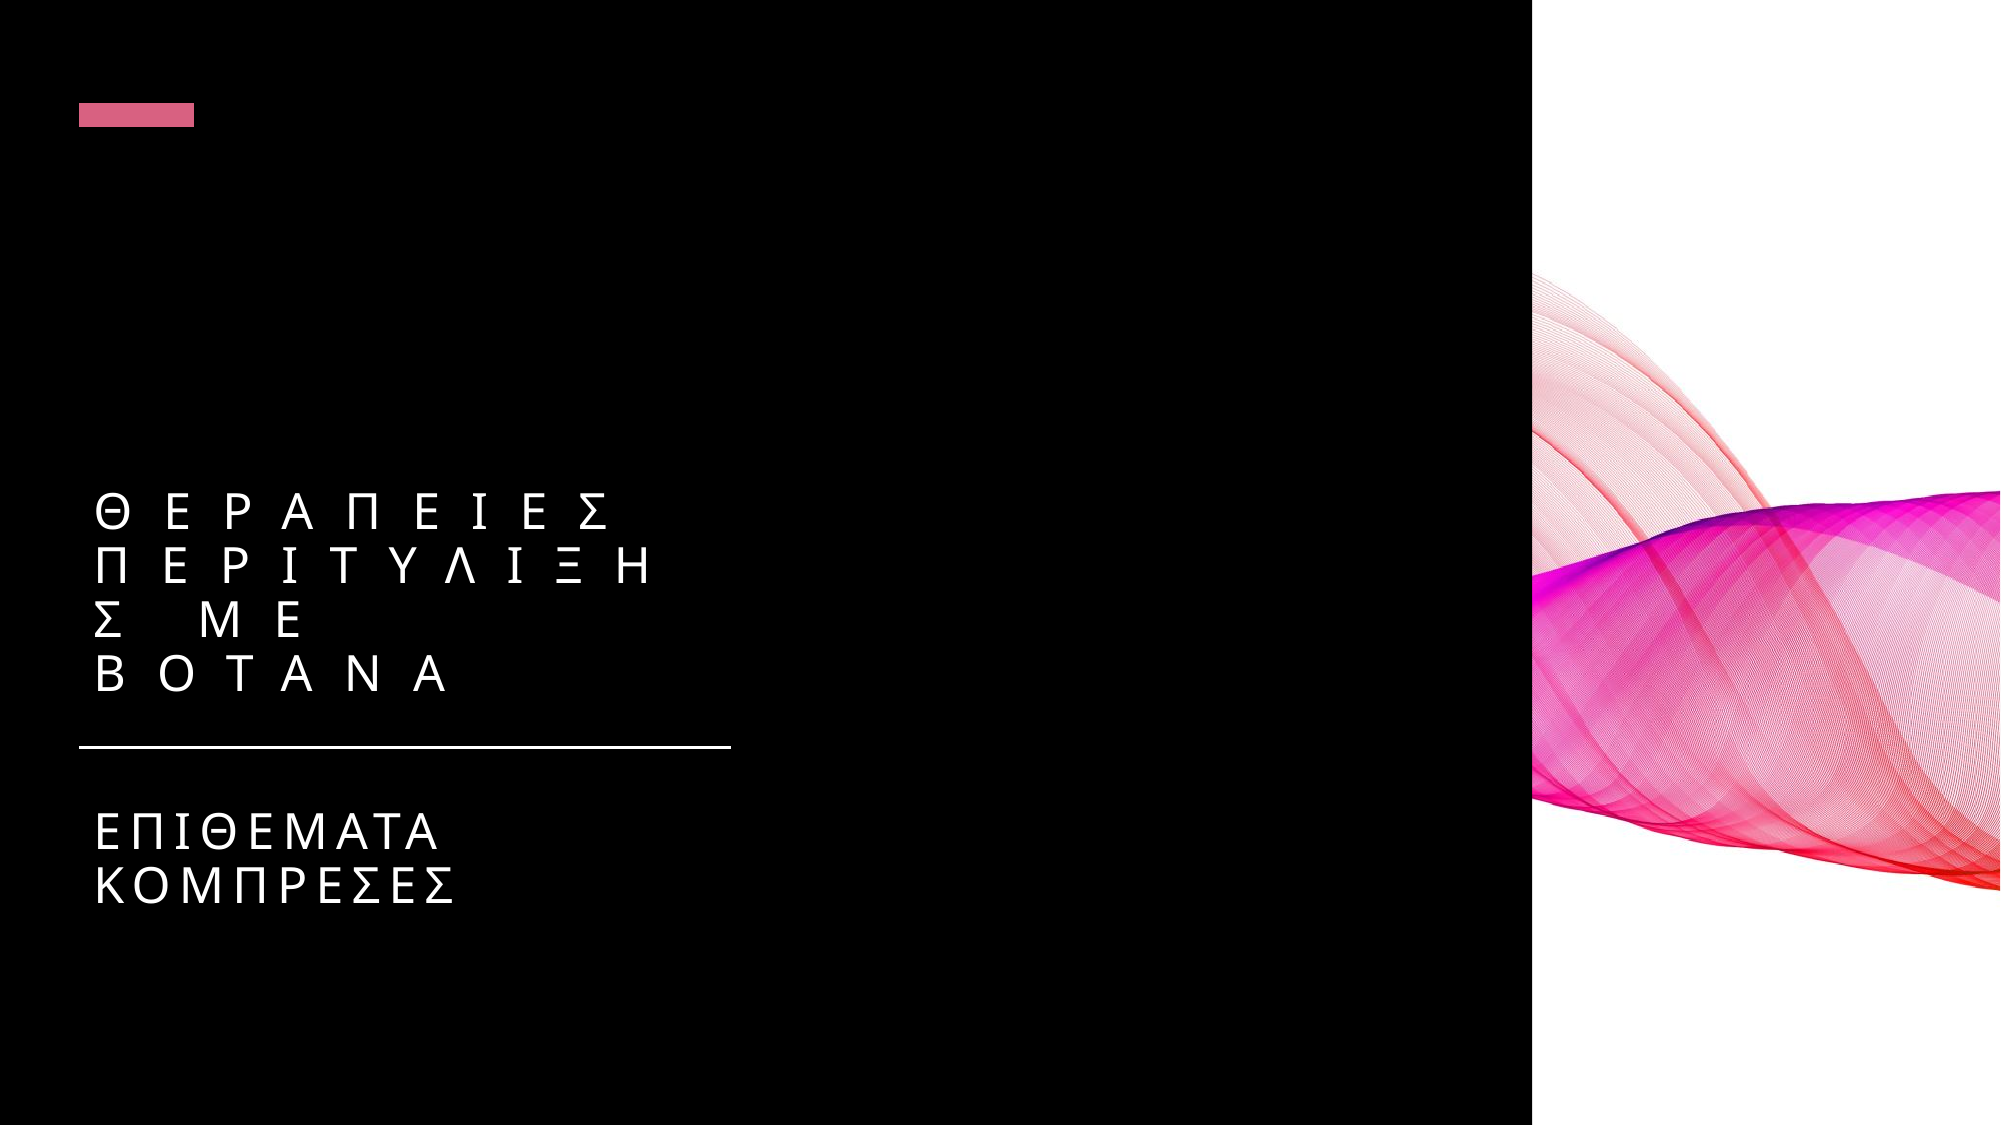

# ΘΕΡΑΠΕΙΕΣ ΠΕΡΙΤΥΛΙΞΗΣ ΜΕ ΒΟΤΑΝΑ
ΕΠΙΘΕΜΑΤΑ ΚΟΜΠΡΕΣΕΣ